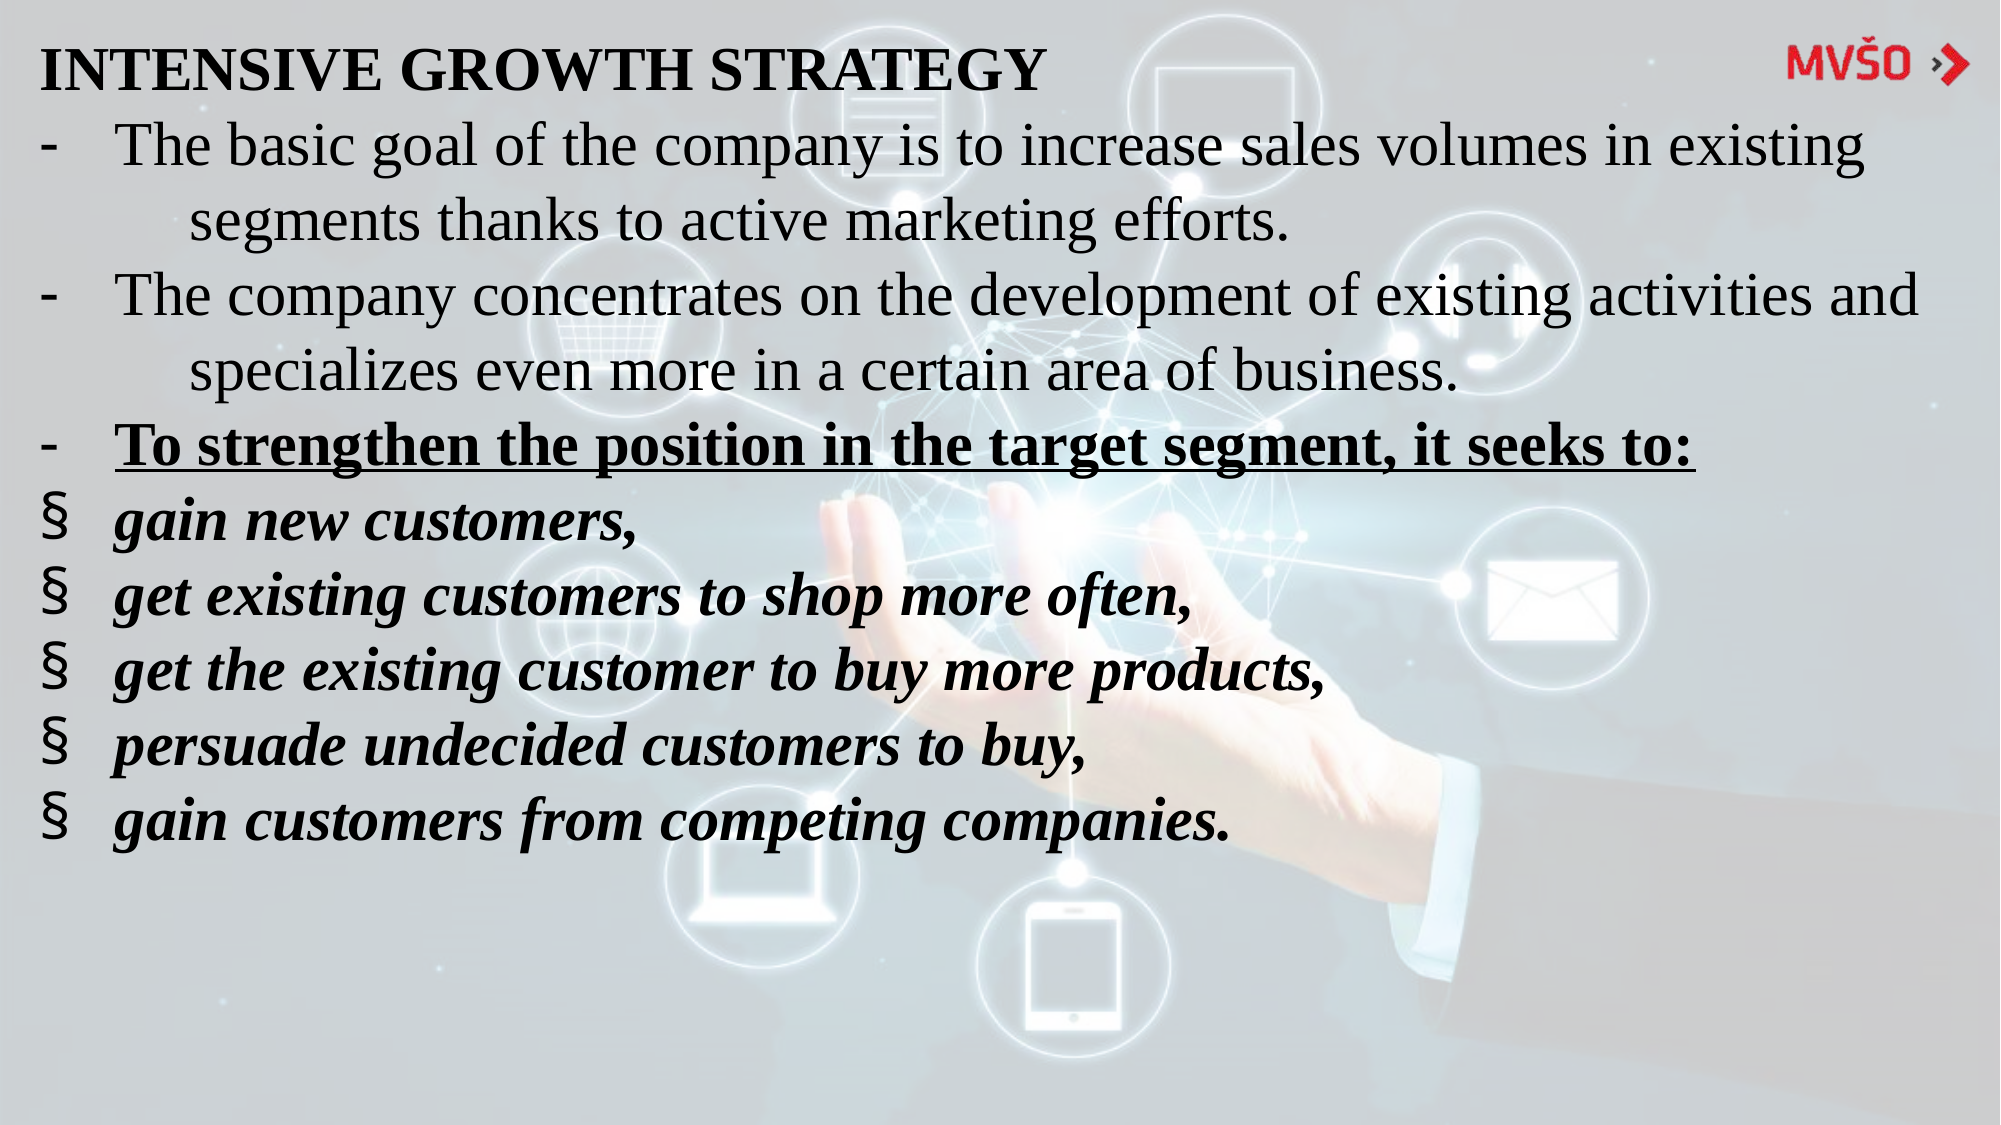

INTENSIVE GROWTH STRATEGY
The basic goal of the company is to increase sales volumes in existing segments thanks to active marketing efforts.
The company concentrates on the development of existing activities and specializes even more in a certain area of business.
To strengthen the position in the target segment, it seeks to:
gain new customers,
get existing customers to shop more often,
get the existing customer to buy more products,
persuade undecided customers to buy,
gain customers from competing companies.